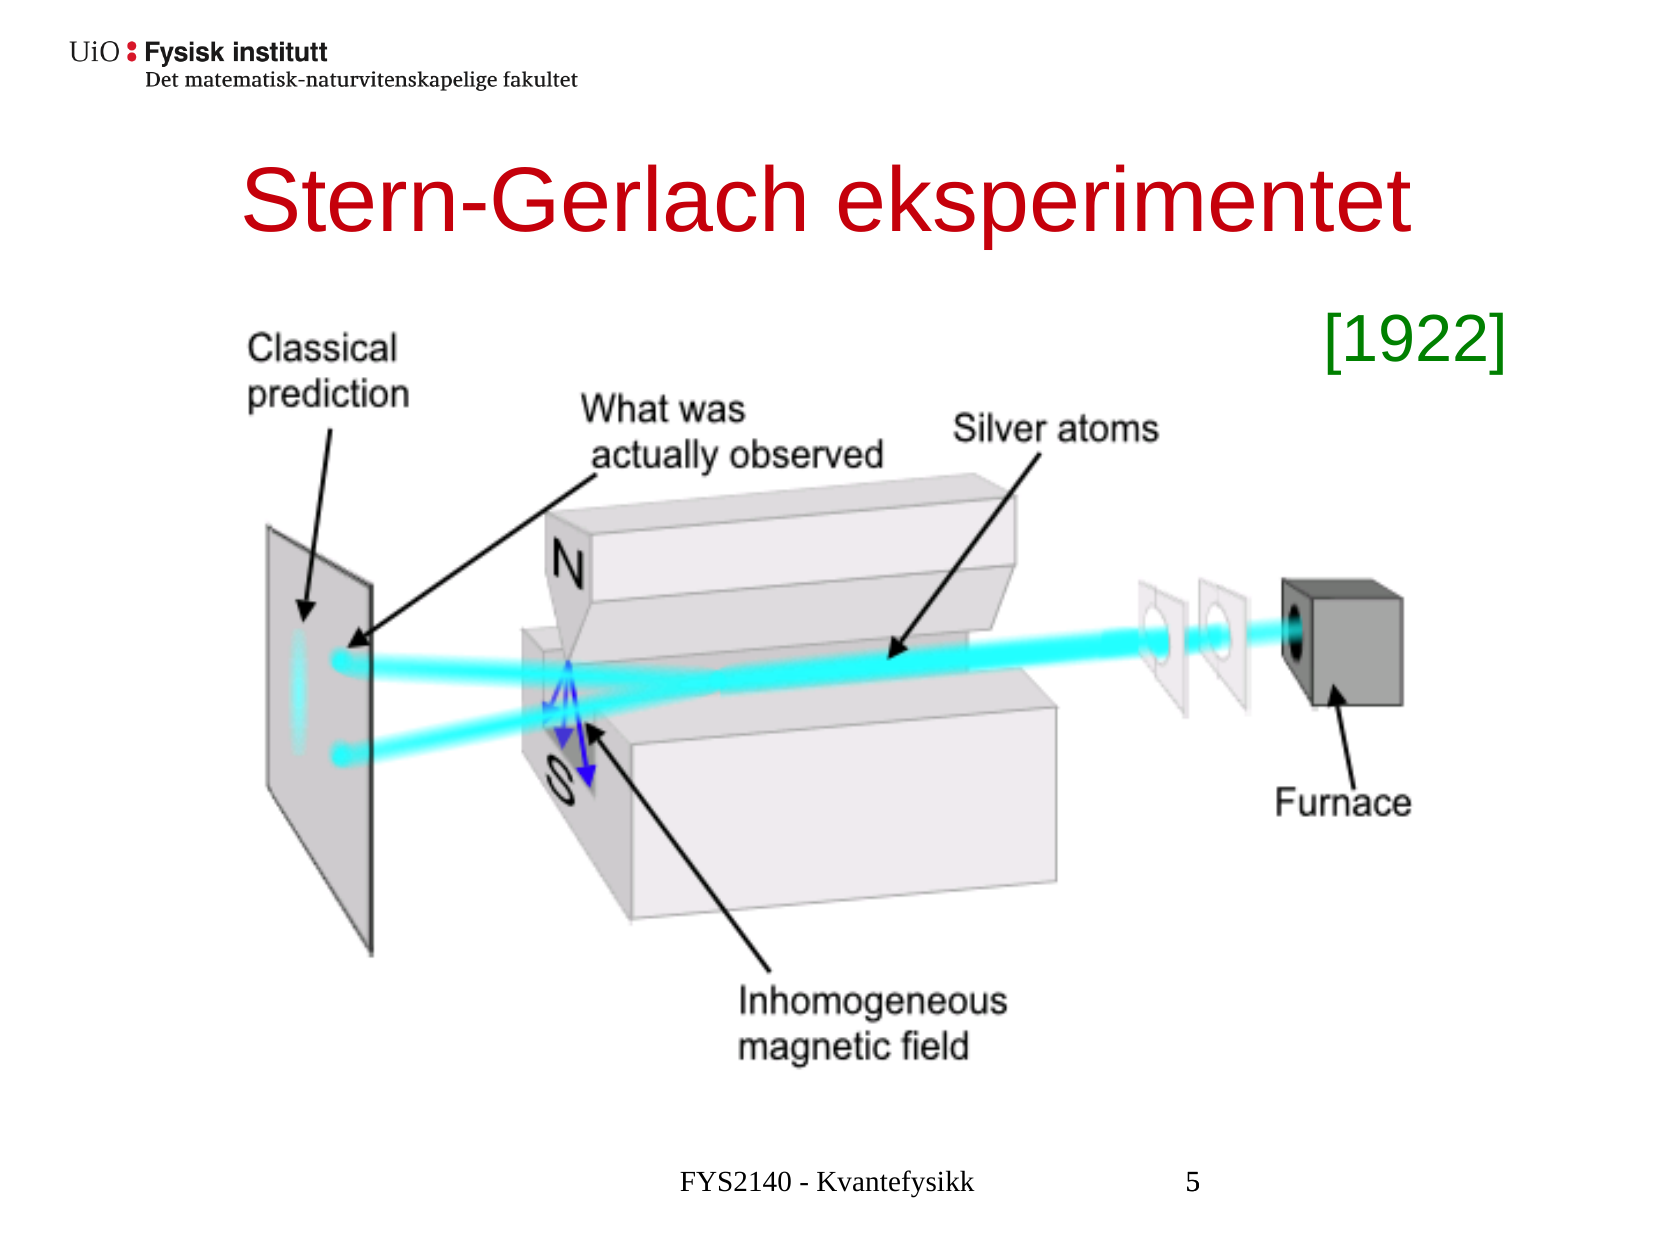

# Stern-Gerlach eksperimentet
[1922]
/ Are Raklev / 21.04.15
FYS2140 - Kvantefysikk
FYS2140 - Kvantefysikk
5